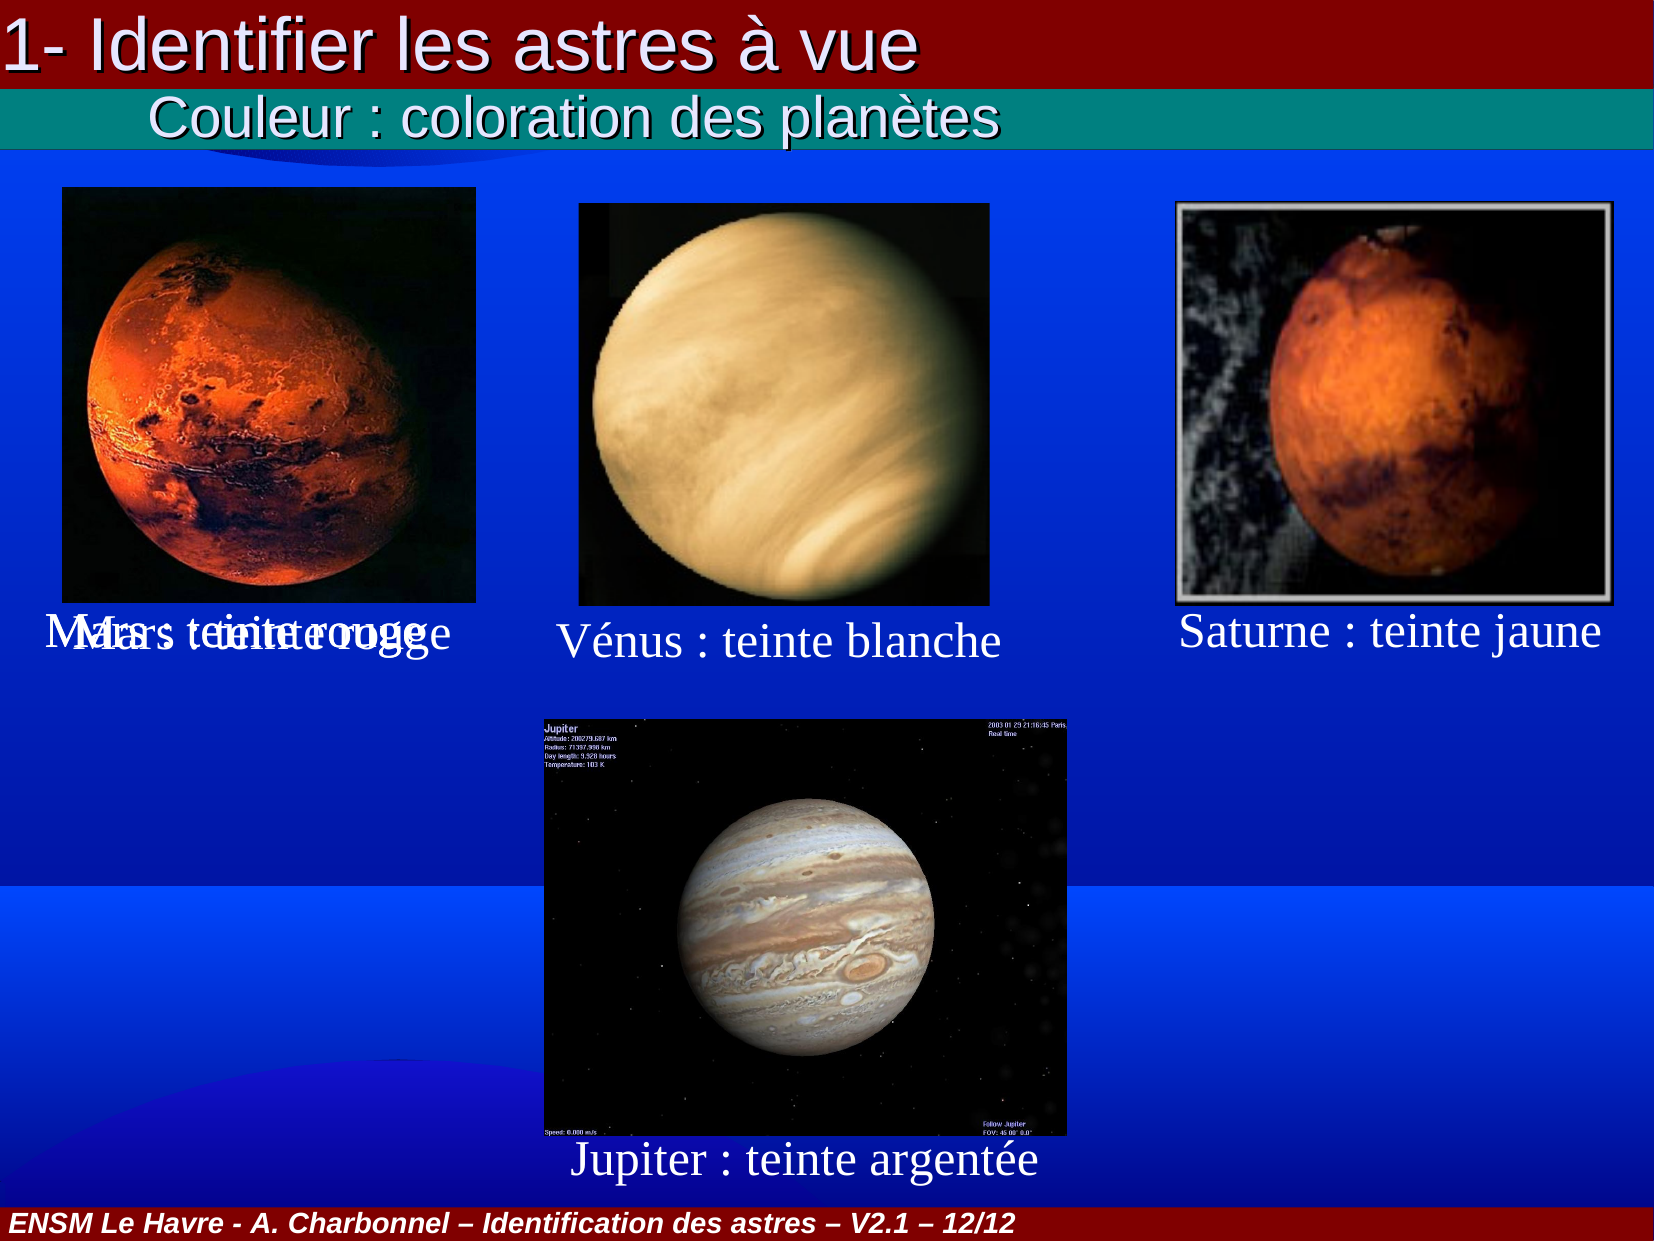

1- Identifier les astres à vue
# Couleur : coloration des planètes
Mars : teinte rouge
Mars : teinte rouge
Saturne : teinte jaune
Mars : teinte rouge
Vénus : teinte blanche
Jupiter : teinte argentée
 ENSM Le Havre - A. Charbonnel – Identification des astres – V2.1 – 12/12